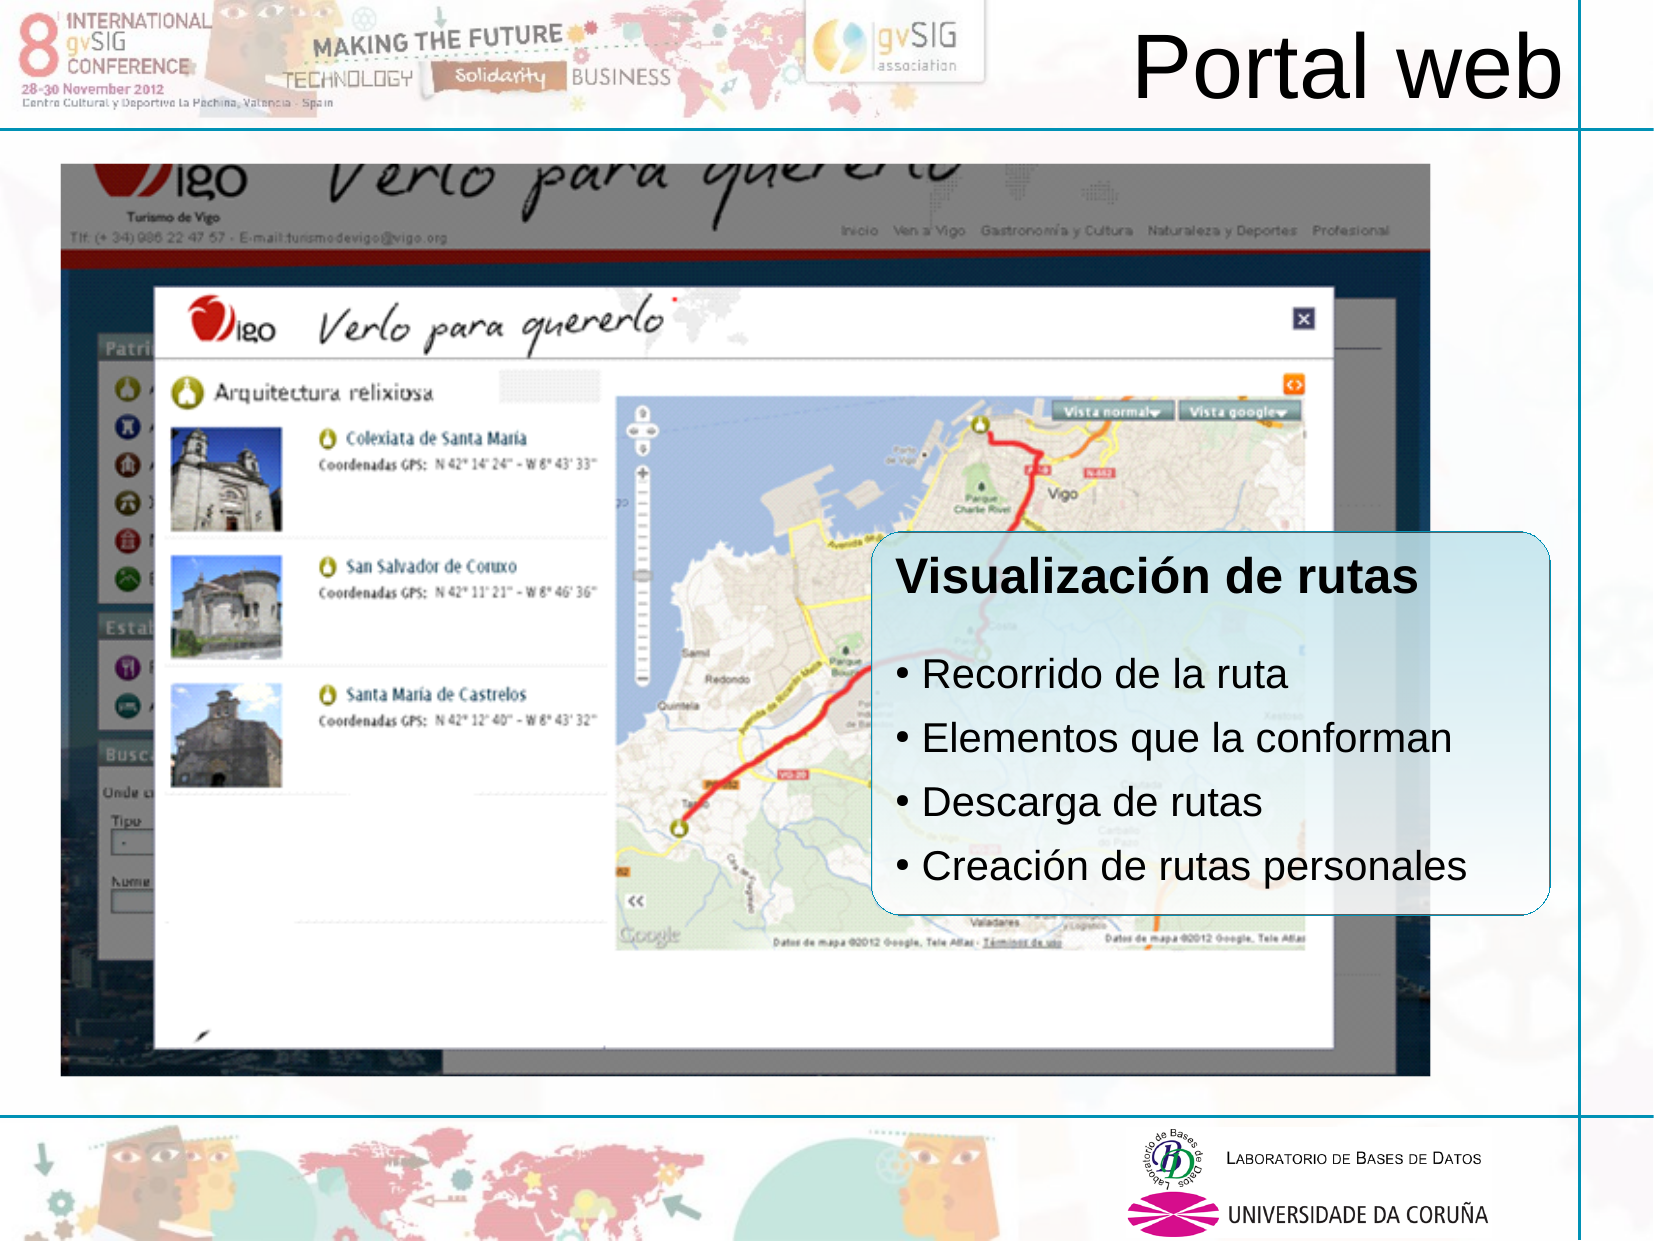

# Portal web
Visualización de rutas
 Recorrido de la ruta
 Elementos que la conforman
 Descarga de rutas
 Creación de rutas personales